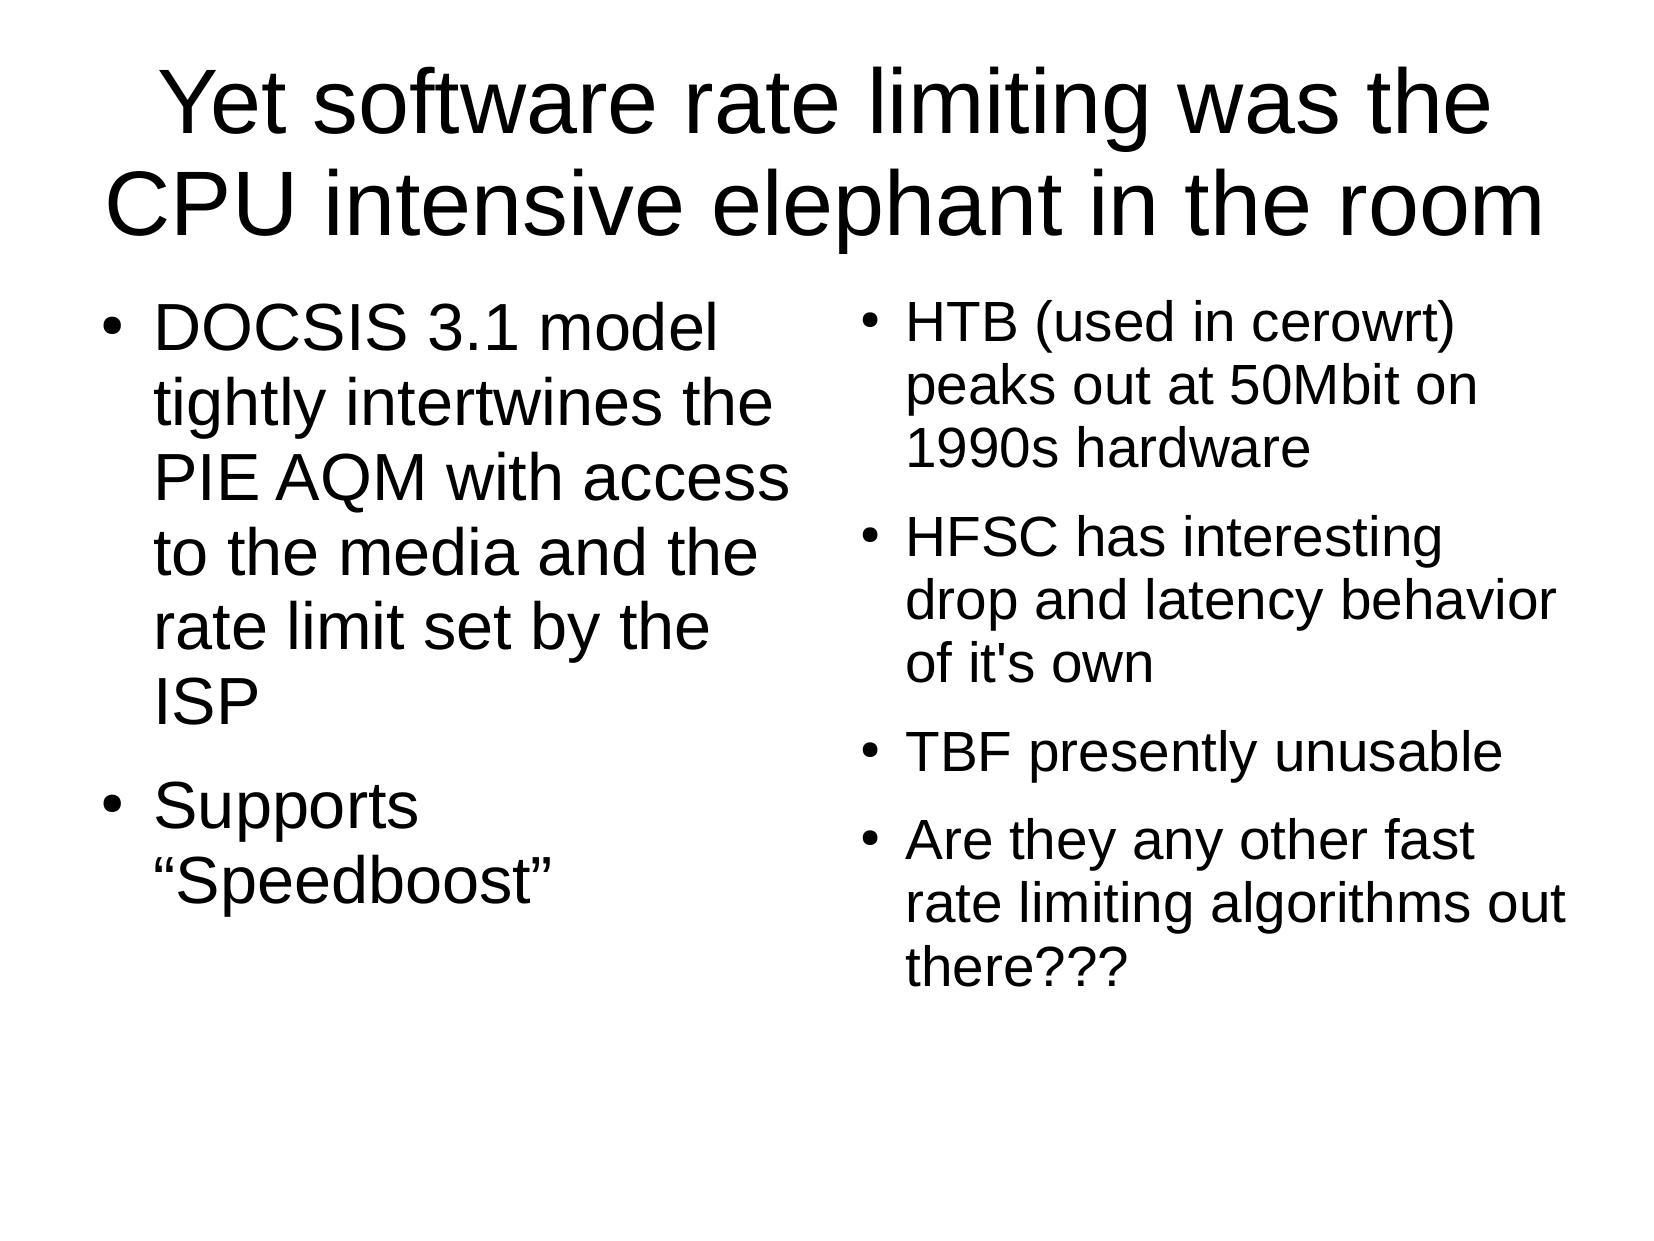

# Yet software rate limiting was the CPU intensive elephant in the room
DOCSIS 3.1 model tightly intertwines the PIE AQM with access to the media and the rate limit set by the ISP
Supports “Speedboost”
HTB (used in cerowrt) peaks out at 50Mbit on 1990s hardware
HFSC has interesting drop and latency behavior of it's own
TBF presently unusable
Are they any other fast rate limiting algorithms out there???